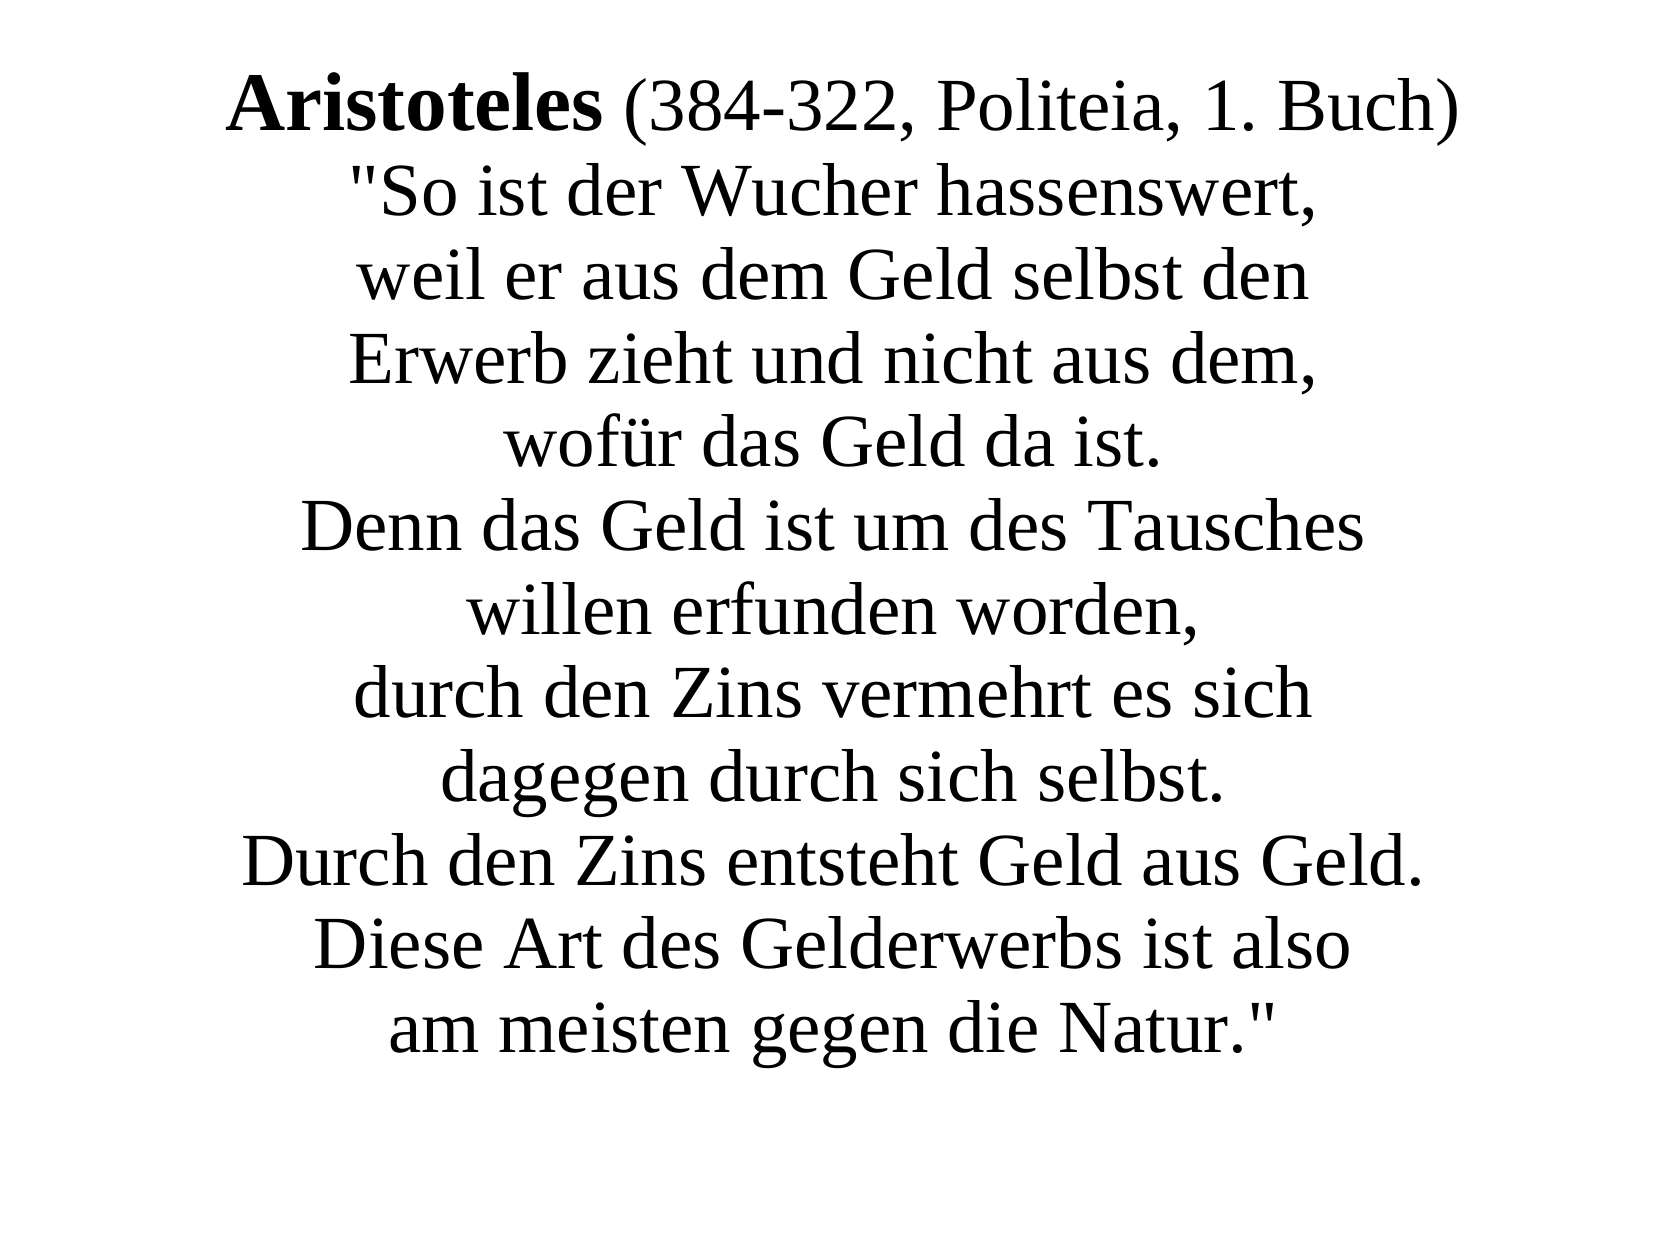

Aristoteles (384-322, Politeia, 1. Buch)
"So ist der Wucher hassenswert,
weil er aus dem Geld selbst den
Erwerb zieht und nicht aus dem,
wofür das Geld da ist.
Denn das Geld ist um des Tausches
willen erfunden worden,
durch den Zins vermehrt es sich
dagegen durch sich selbst.
Durch den Zins entsteht Geld aus Geld.
Diese Art des Gelderwerbs ist also
am meisten gegen die Natur."